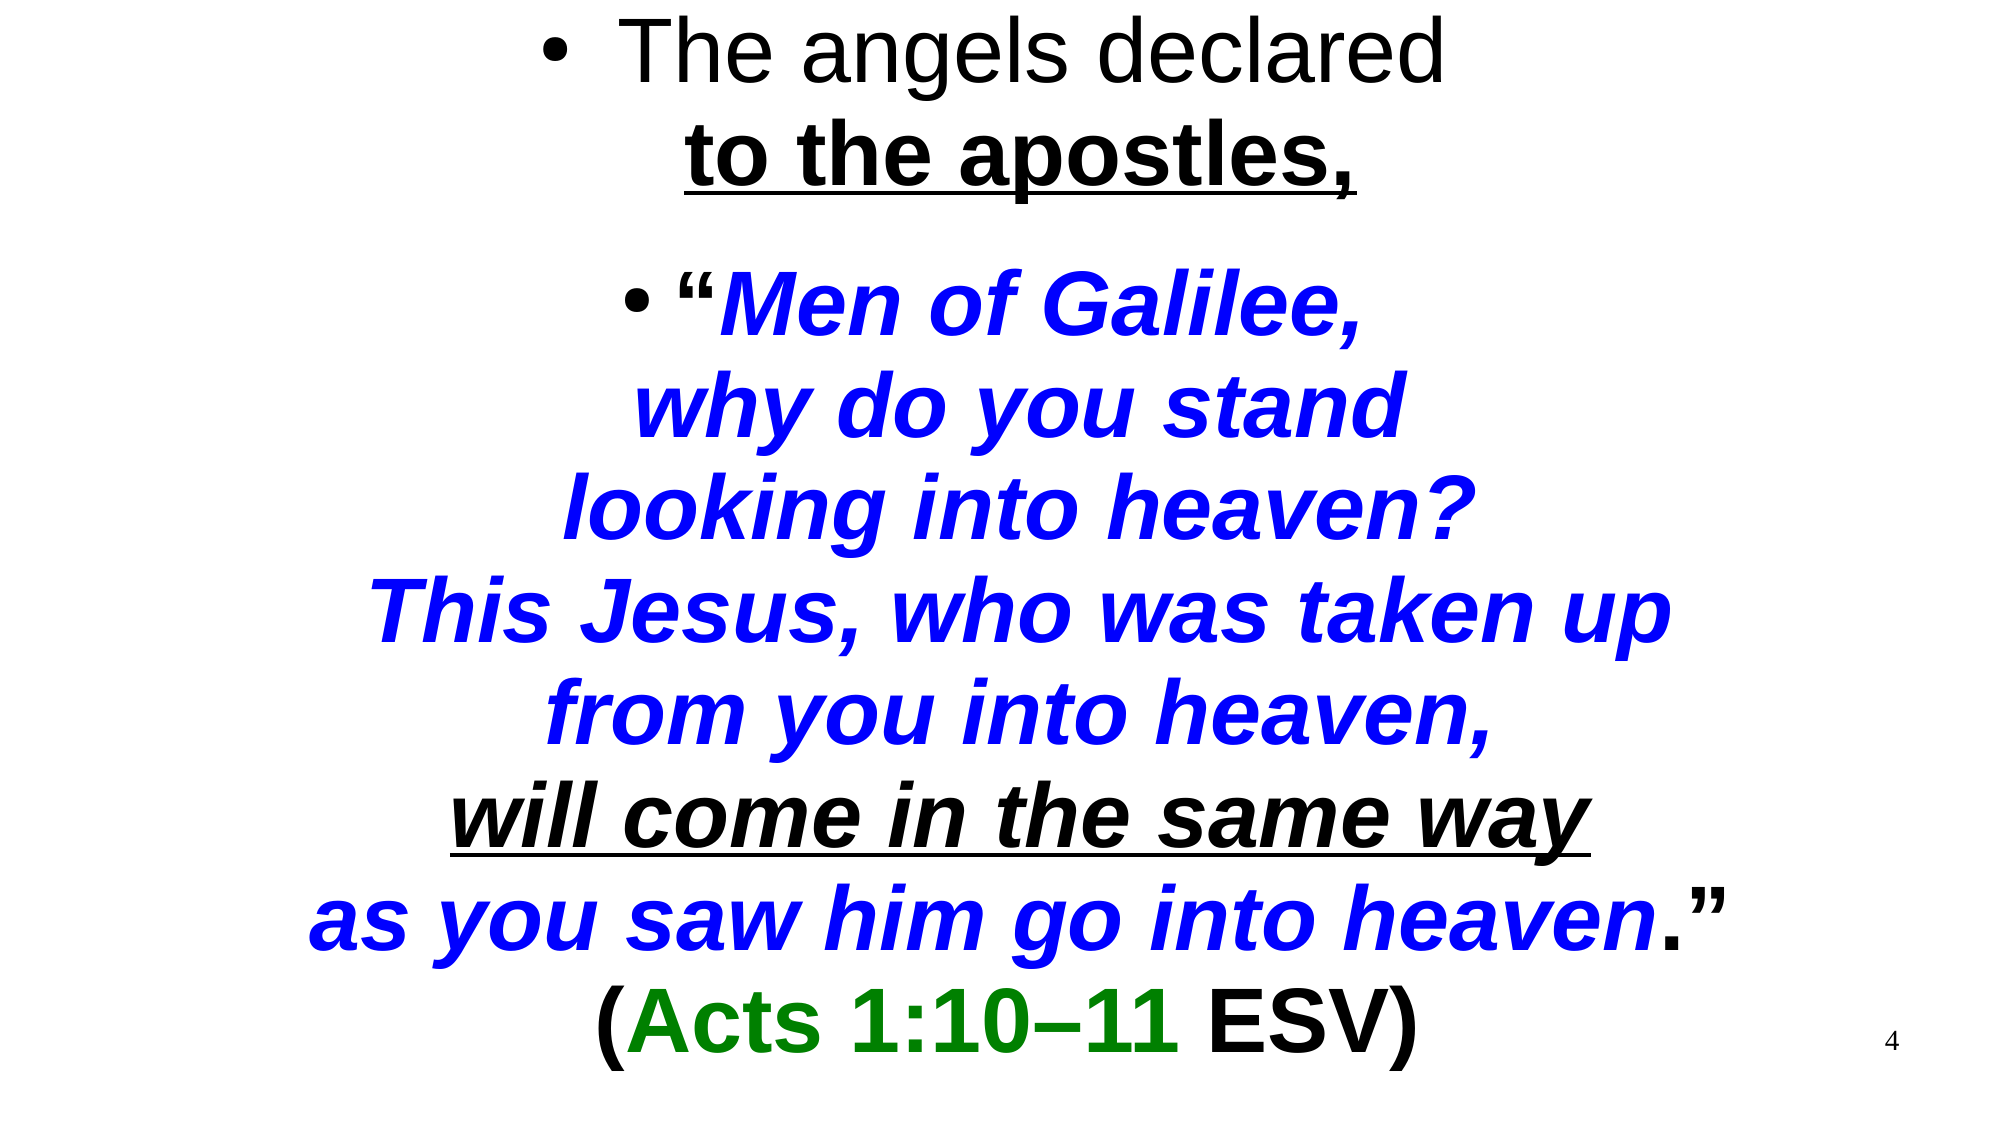

# The angels declared to the apostles,
“Men of Galilee,
why do you stand
looking into heaven?
This Jesus, who was taken up
from you into heaven,
will come in the same way
as you saw him go into heaven.”
(Acts 1:10–11 ESV)
4